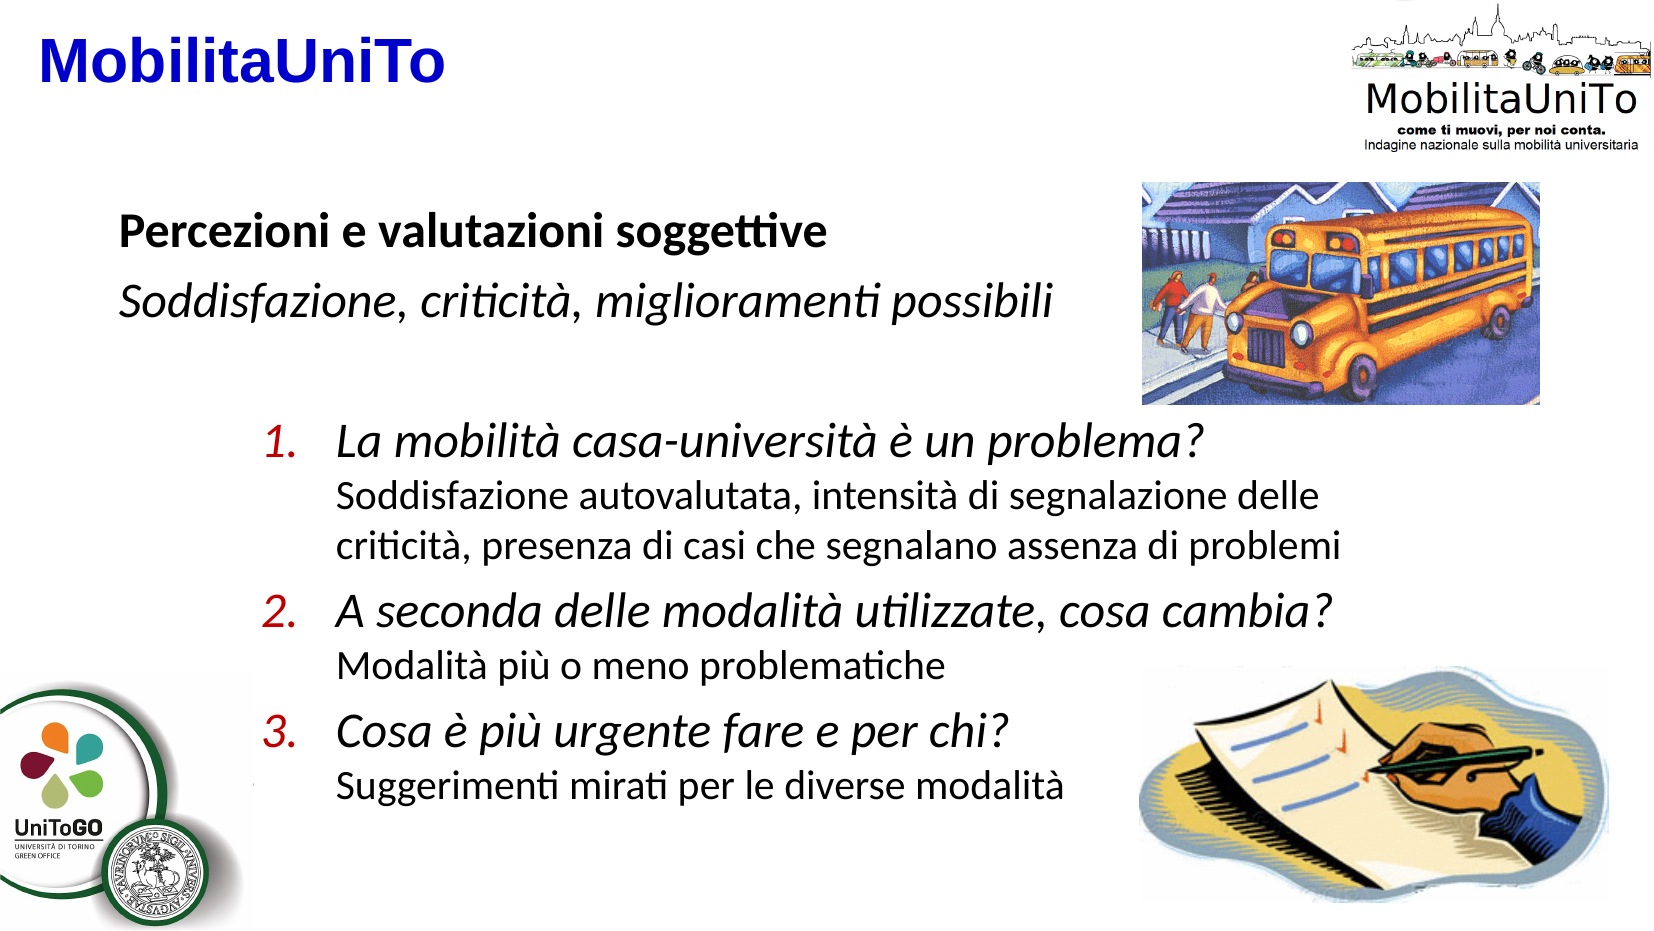

MobilitaUniTo
Percezioni e valutazioni soggettive
Soddisfazione, criticità, miglioramenti possibili
La mobilità casa-università è un problema?
Soddisfazione autovalutata, intensità di segnalazione delle criticità, presenza di casi che segnalano assenza di problemi
A seconda delle modalità utilizzate, cosa cambia?
Modalità più o meno problematiche
Cosa è più urgente fare e per chi?
Suggerimenti mirati per le diverse modalità